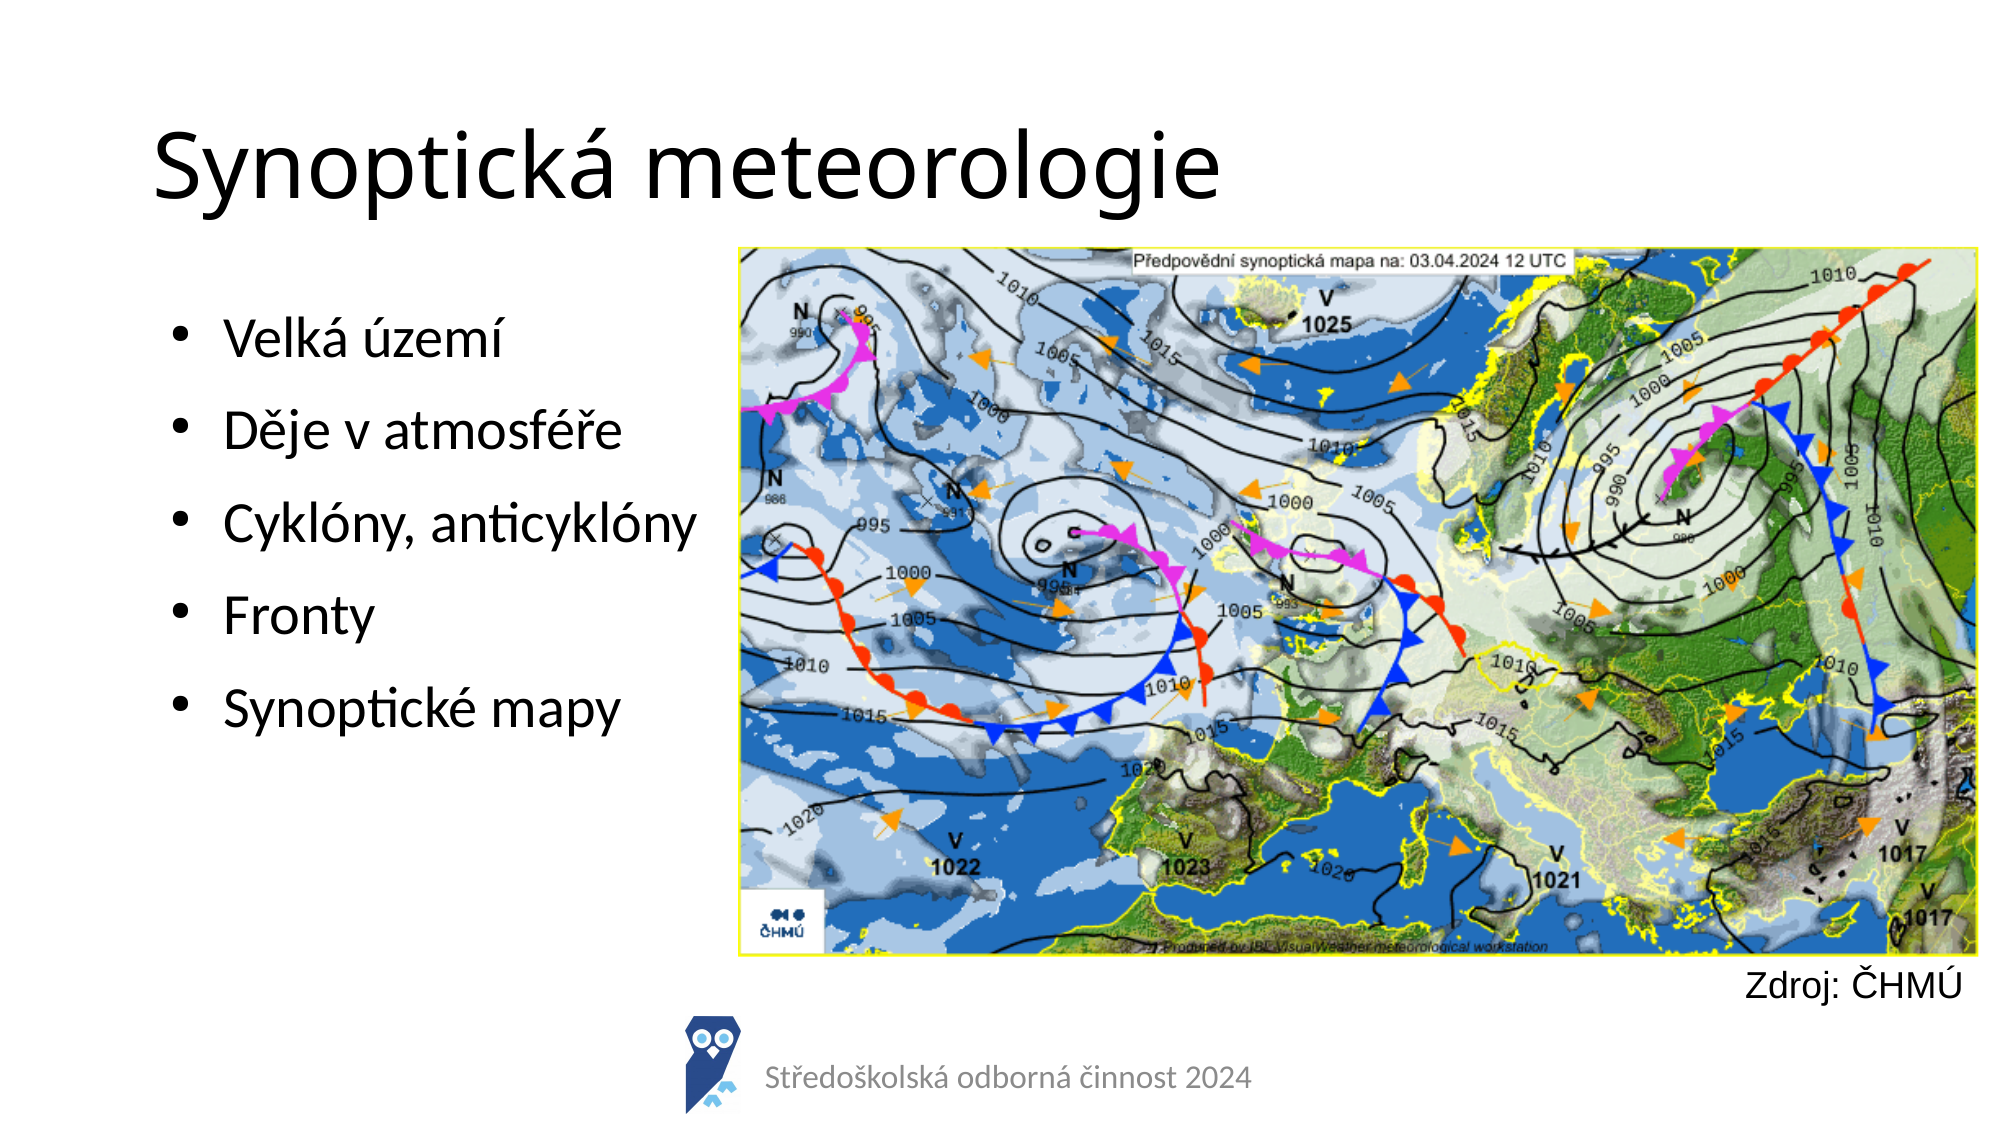

# Synoptická meteorologie
Velká území
Děje v atmosféře
Cyklóny, anticyklóny
Fronty
Synoptické mapy
Zdroj: ČHMÚ
Středoškolská odborná činnost 2024